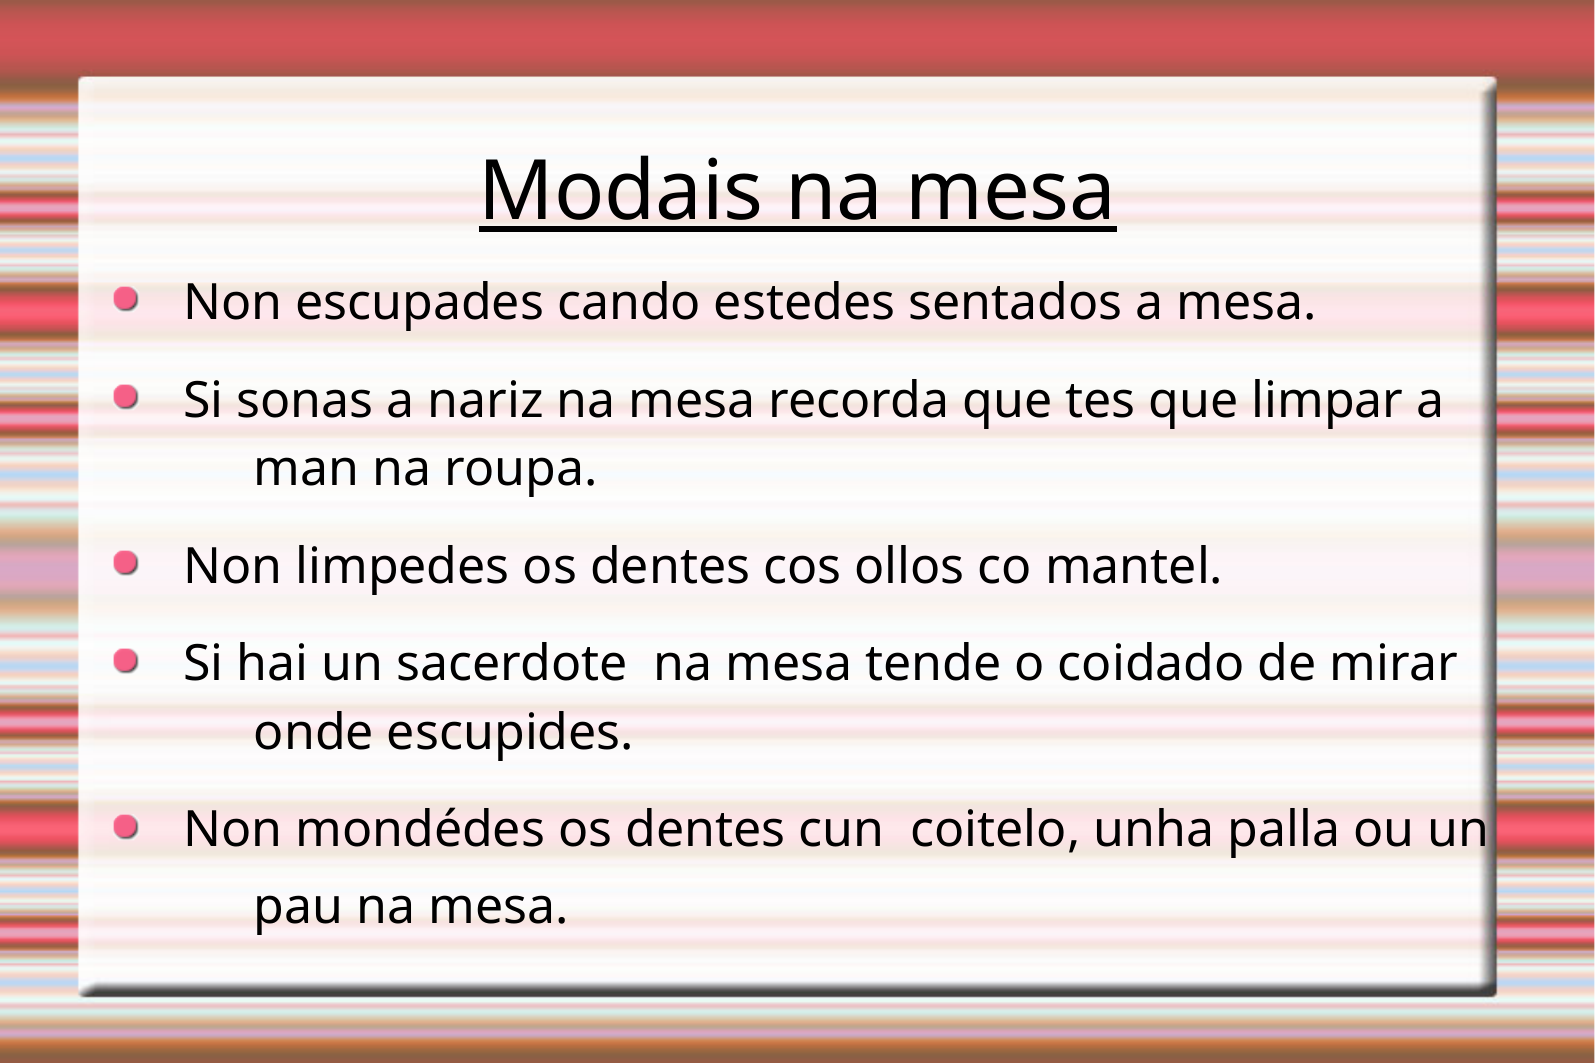

# Modais na mesa
Non escupades cando estedes sentados a mesa.
Si sonas a nariz na mesa recorda que tes que limpar a man na roupa.
Non limpedes os dentes cos ollos co mantel.
Si hai un sacerdote na mesa tende o coidado de mirar onde escupides.
Non mondédes os dentes cun coitelo, unha palla ou un pau na mesa.